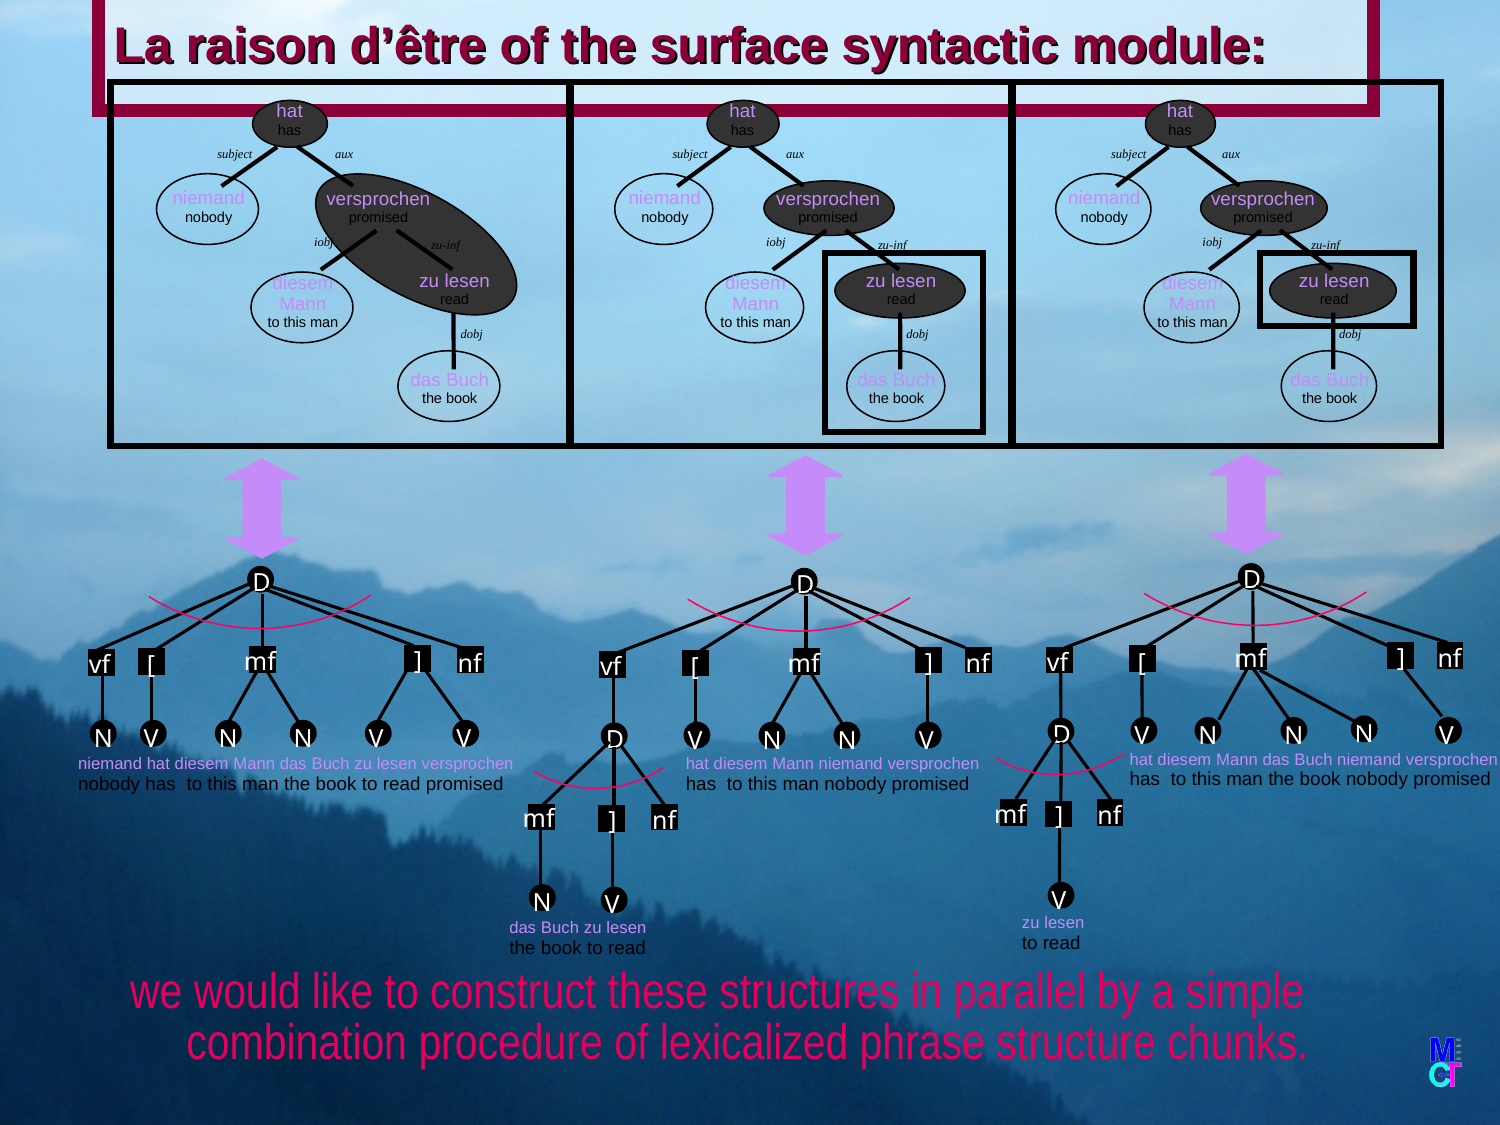

# La raison d’être of the surface syntactic module:
hat
has
subject
aux
niemand
nobody
versprochen
promised
iobj
zu-inf
zu lesen
read
diesem Mann
to this man
dobj
das Buch
the book
D
]
mf
nf
vf
[
N
V
N
N
V
V
niemand hat diesem Mann das Buch zu lesen versprochen
nobody has to this man the book to read promised
hat
has
subject
aux
niemand
nobody
versprochen
promised
iobj
zu-inf
zu lesen
read
diesem Mann
to this man
dobj
das Buch
the book
D
]
mf
nf
vf
[
D
V
N
N
V
hat diesem Mann niemand versprochen
has to this man nobody promised
mf
]
nf
N
V
das Buch zu lesen
the book to read
hat
has
subject
aux
niemand
nobody
versprochen
promised
iobj
zu-inf
zu lesen
read
diesem Mann
to this man
dobj
das Buch
the book
D
]
mf
nf
vf
[
N
D
V
N
N
V
hat diesem Mann das Buch niemand versprochen
has to this man the book nobody promised
mf
]
nf
V
zu lesen
to read
we would like to construct these structures in parallel by a simple combination procedure of lexicalized phrase structure chunks.